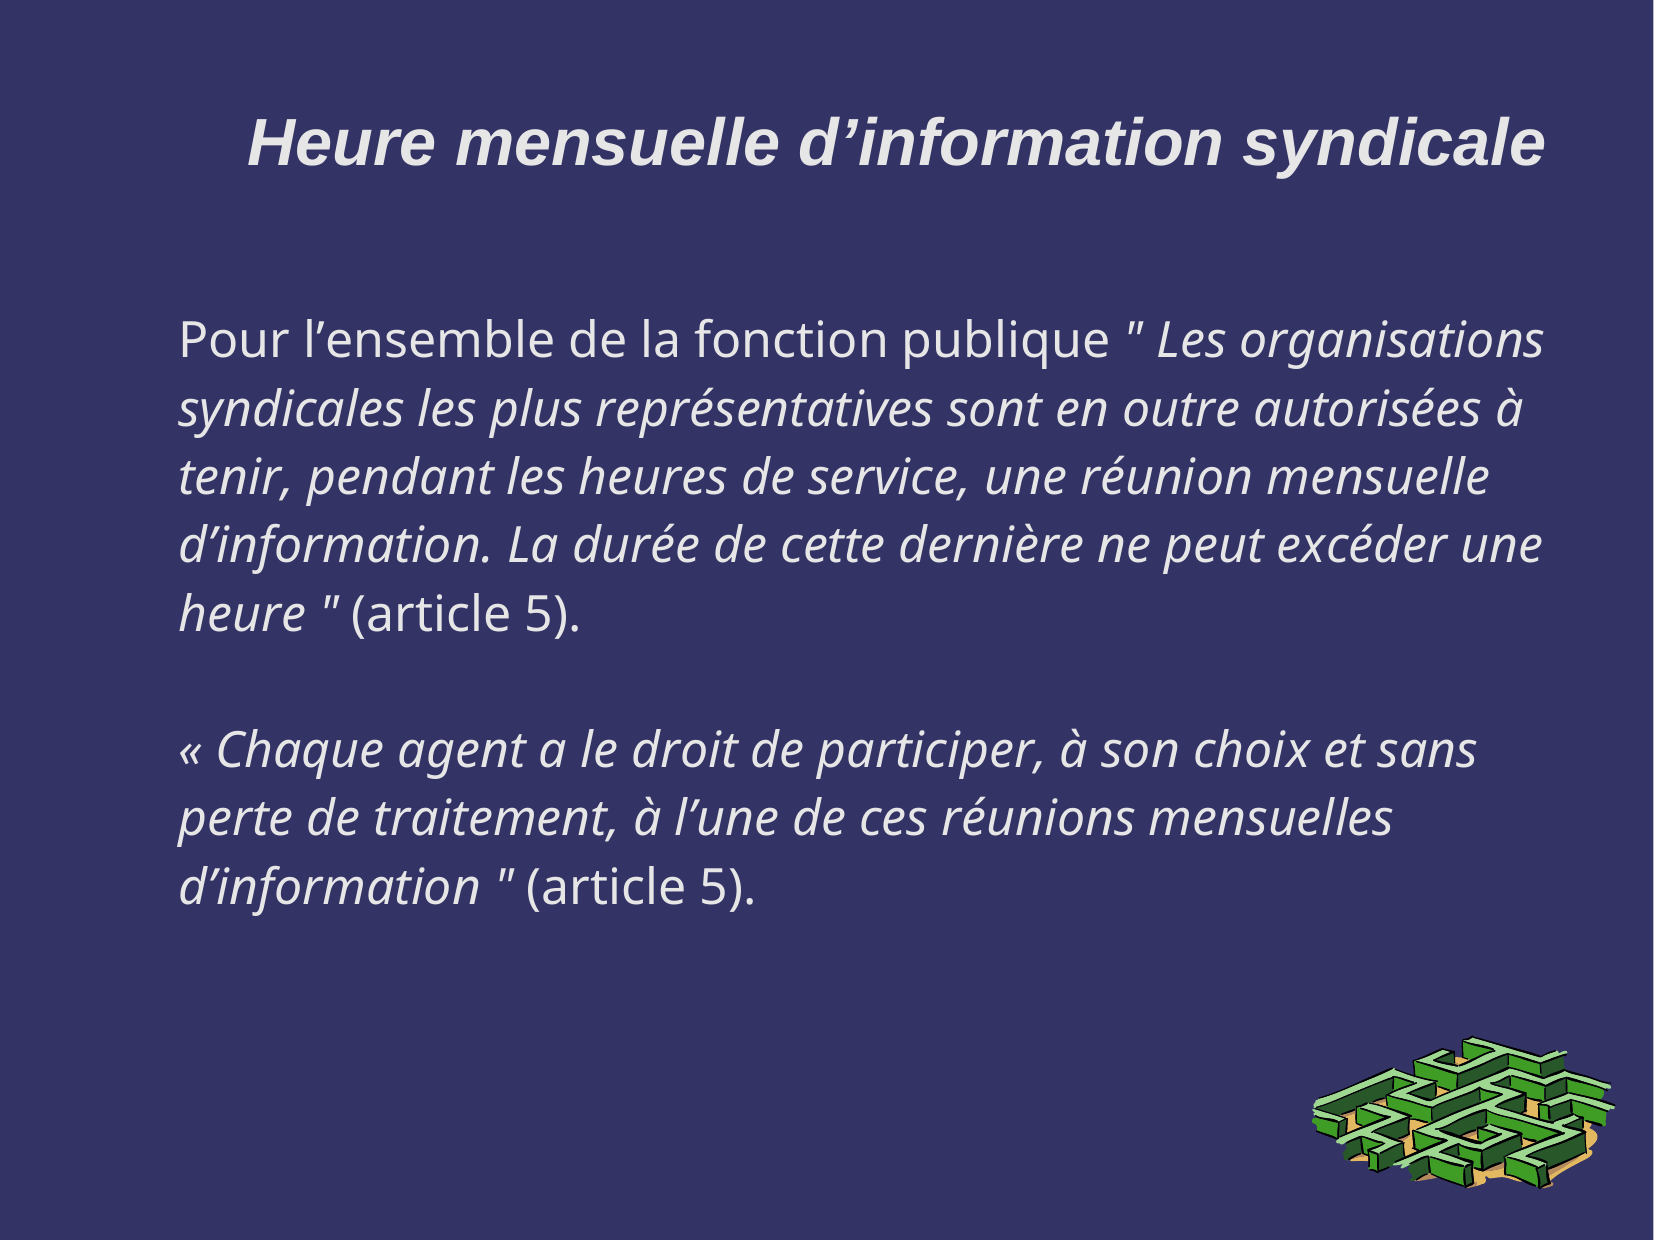

# Heure mensuelle d’information syndicale
Pour l’ensemble de la fonction publique " Les organisations syndicales les plus représentatives sont en outre autorisées à tenir, pendant les heures de service, une réunion mensuelle d’information. La durée de cette dernière ne peut excéder une heure " (article 5).
« Chaque agent a le droit de participer, à son choix et sans perte de traitement, à l’une de ces réunions mensuelles d’information " (article 5).